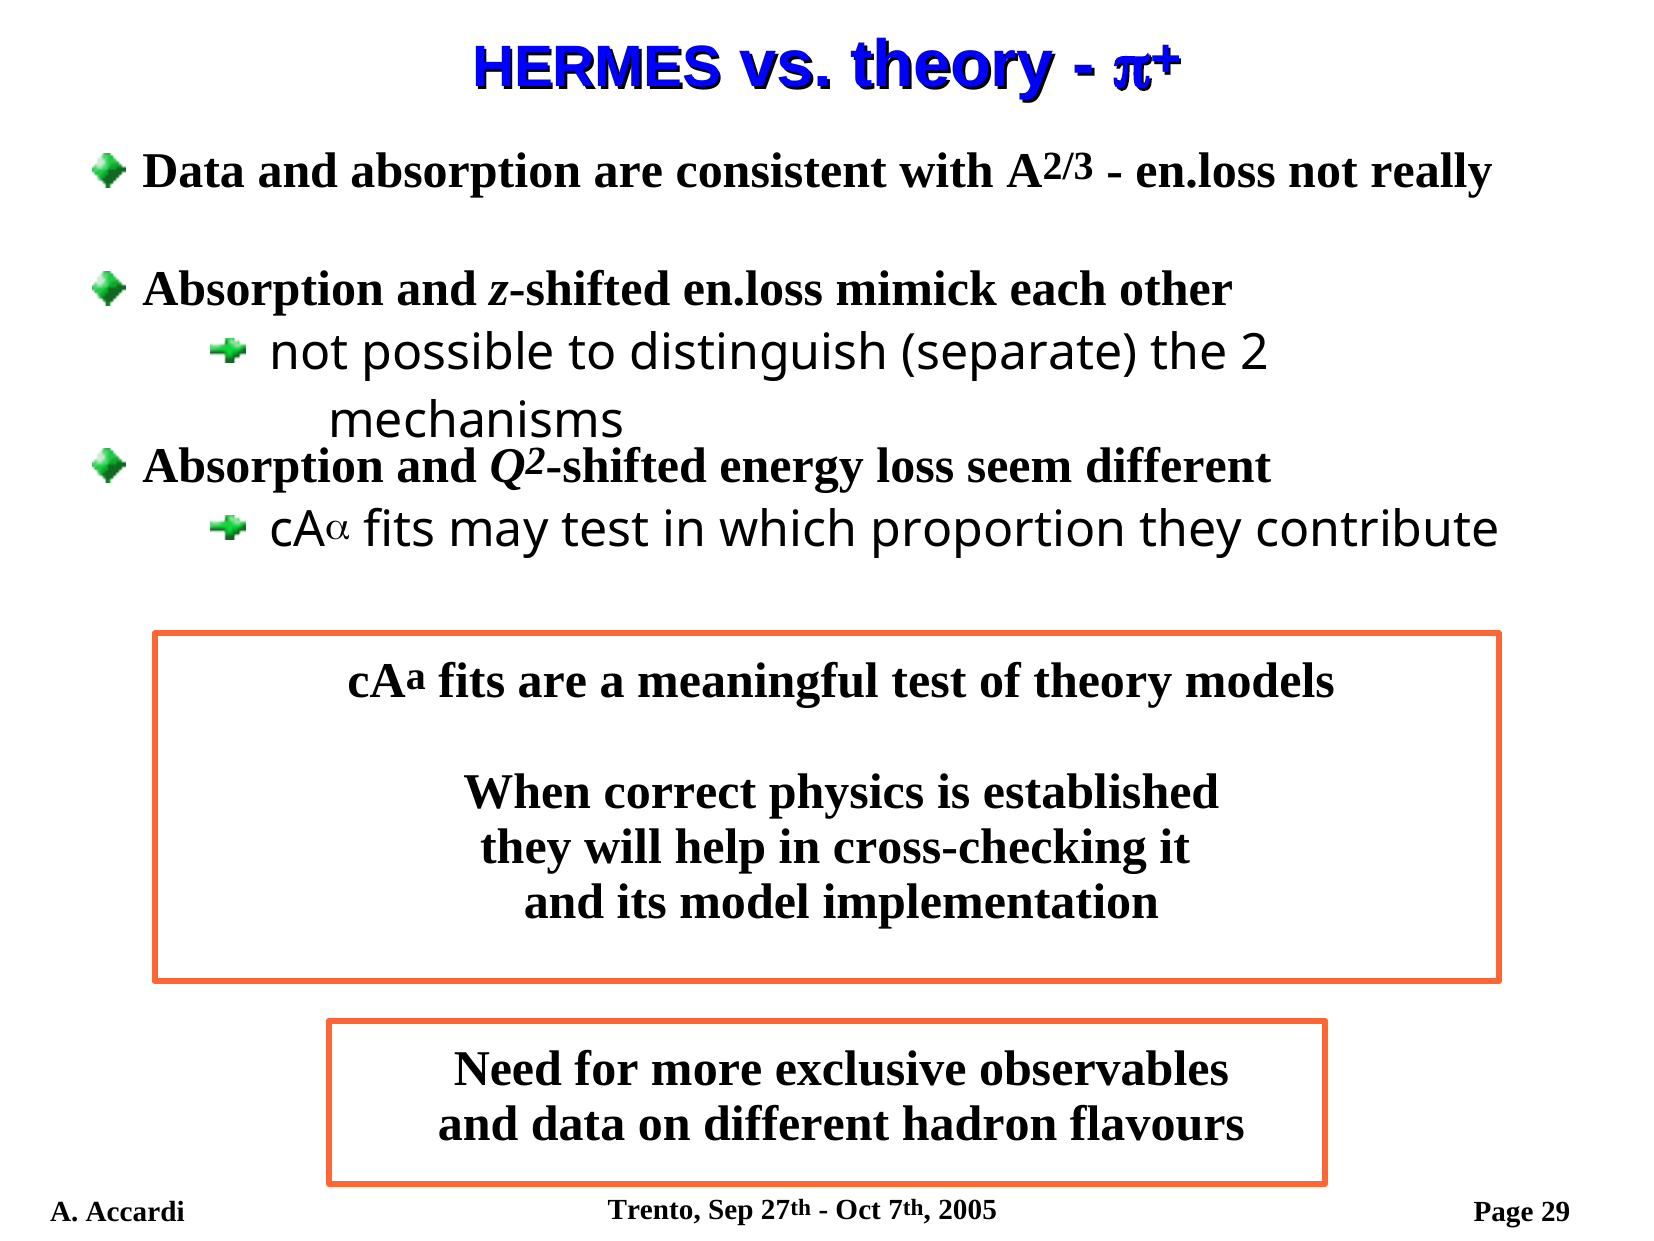

HERMES vs. theory - p+
Data and absorption are consistent with A2/3 - en.loss not really
Absorption and z-shifted en.loss mimick each other
not possible to distinguish (separate) the 2 mechanisms
Absorption and Q2-shifted energy loss seem different
cAa fits may test in which proportion they contribute
cAa fits are a meaningful test of theory models
When correct physics is established
they will help in cross-checking it
and its model implementation
Need for more exclusive observables
and data on different hadron flavours
A. Accardi
Trento, Sep 27th - Oct 7th, 2005
Page